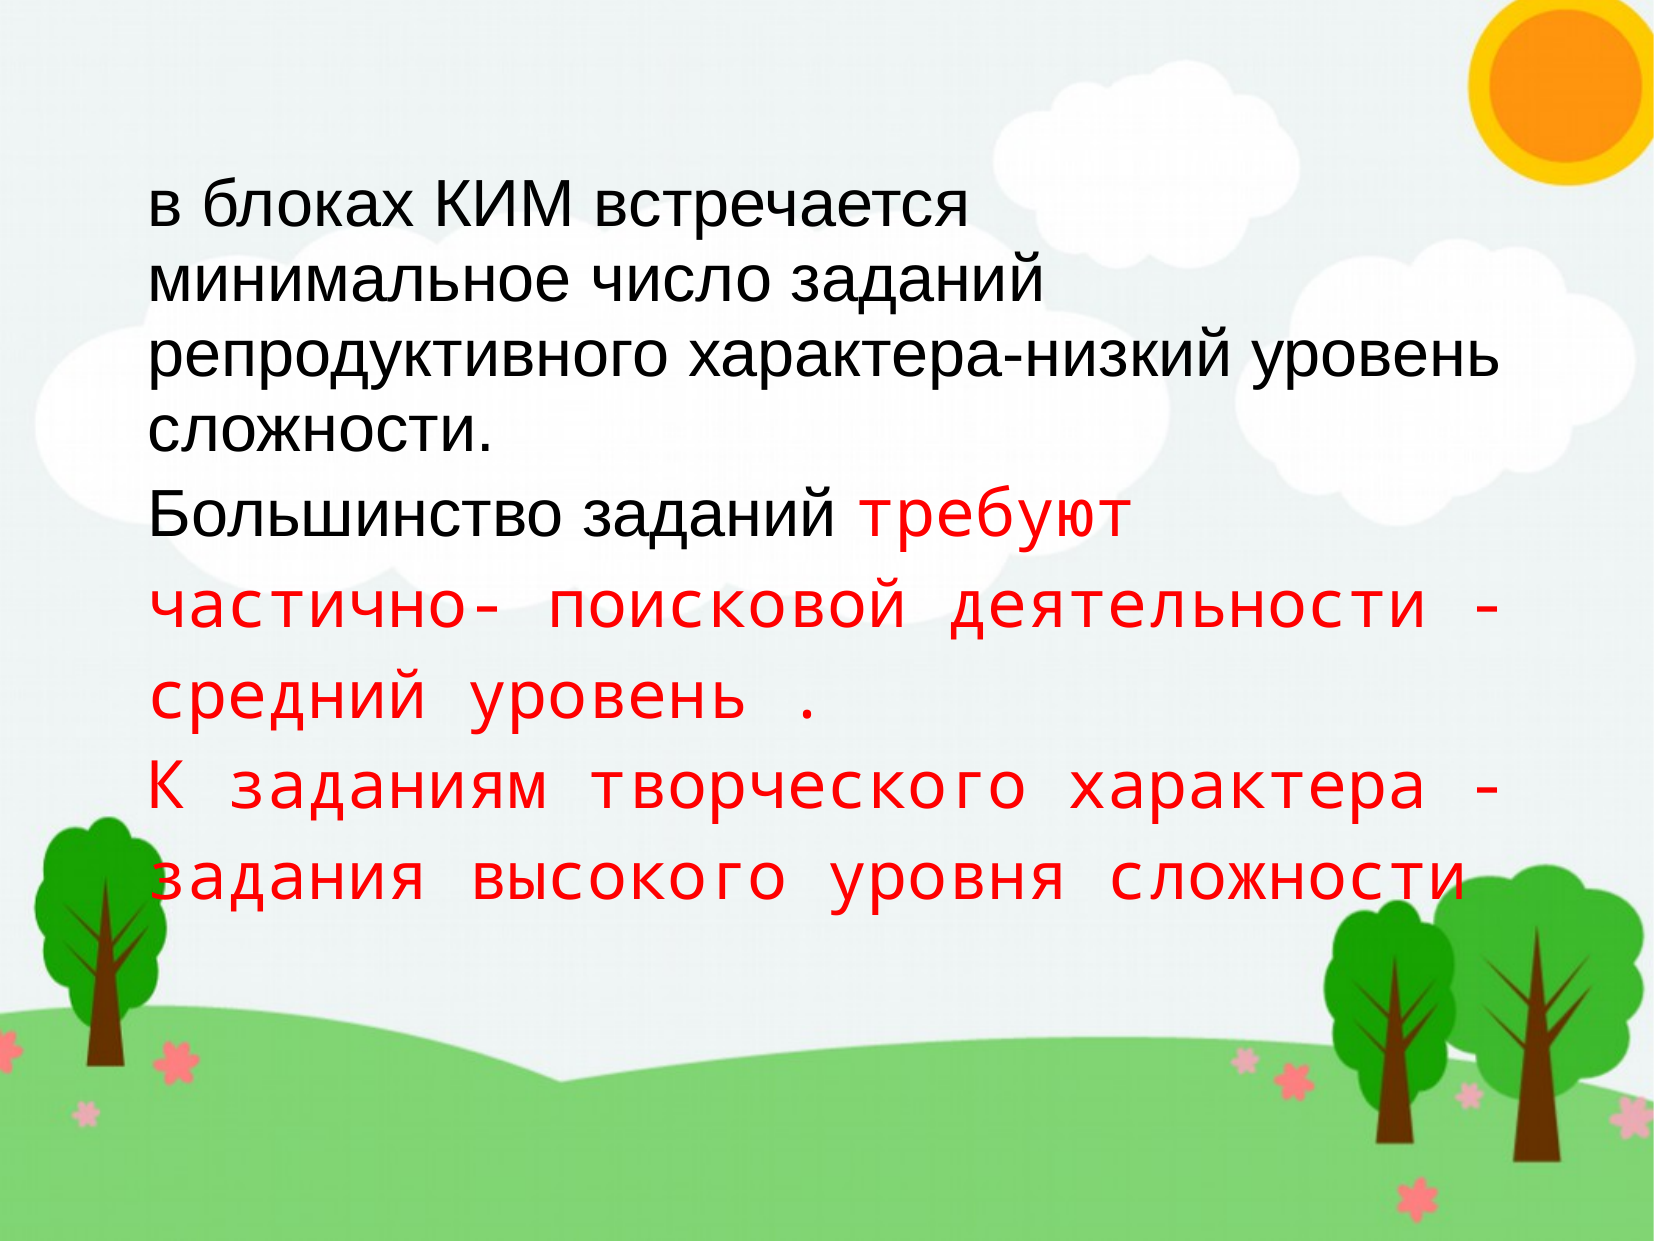

# в блоках КИМ встречается минимальное число заданий репродуктивного характера-низкий уровень сложности. Большинство заданий требуют частично- поисковой деятельности -средний уровень . К заданиям творческого характера - задания высокого уровня сложности